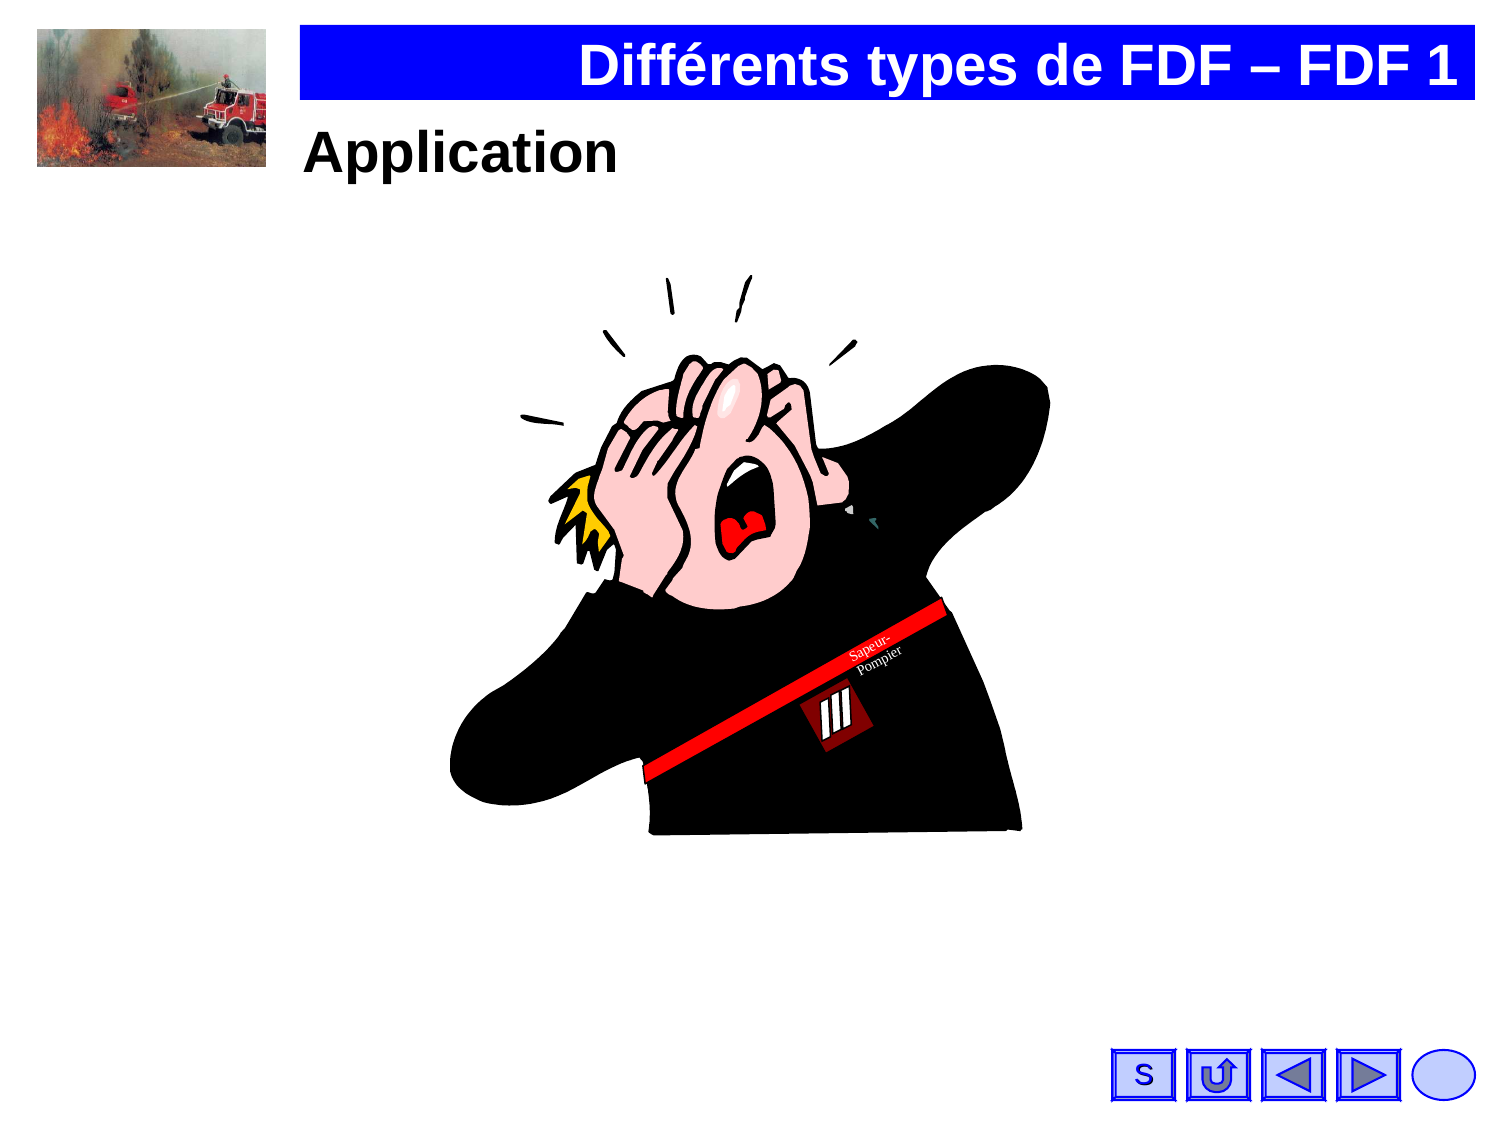

Différents types de FDF – FDF 1
Application
Sapeur-Pompier